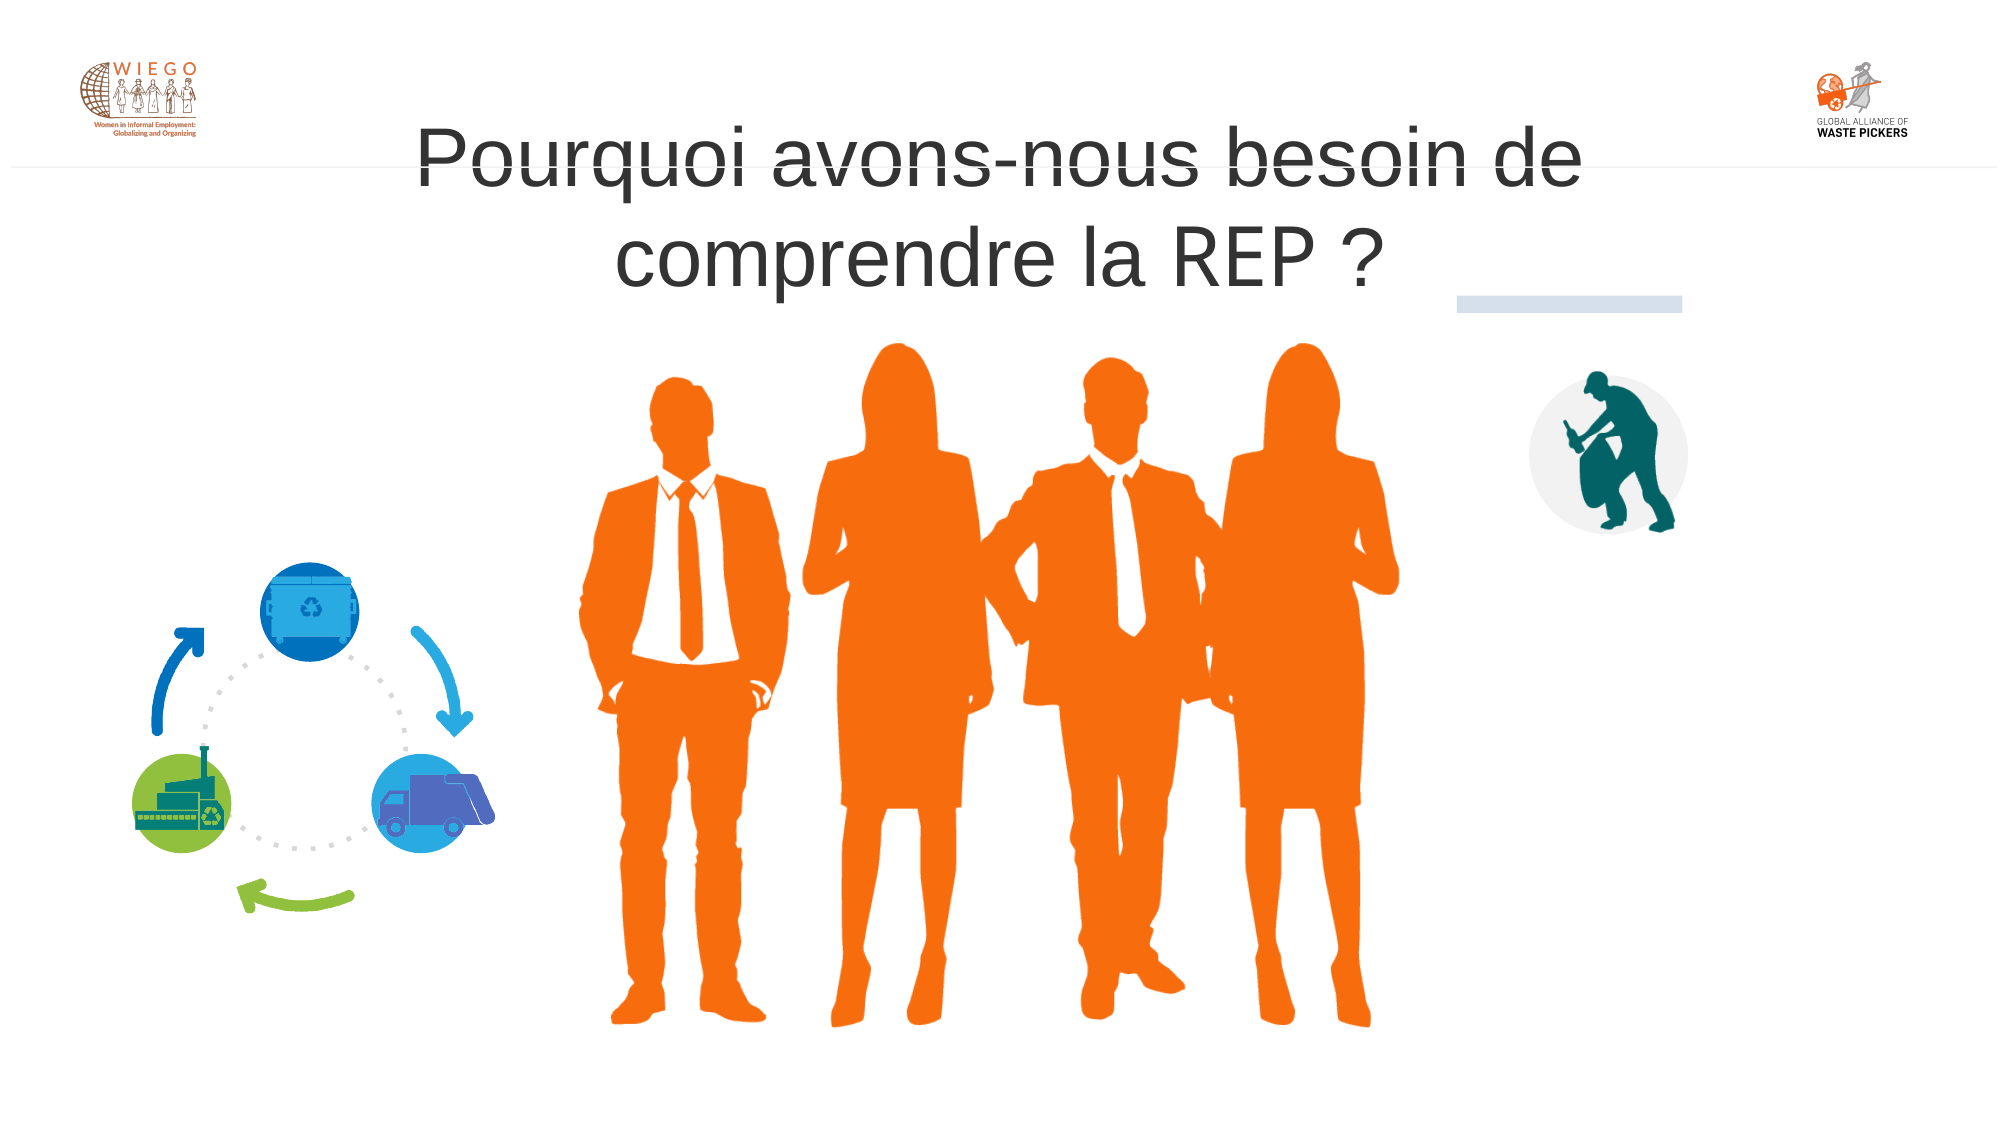

Pourquoi avons-nous besoin de comprendre la REP ?